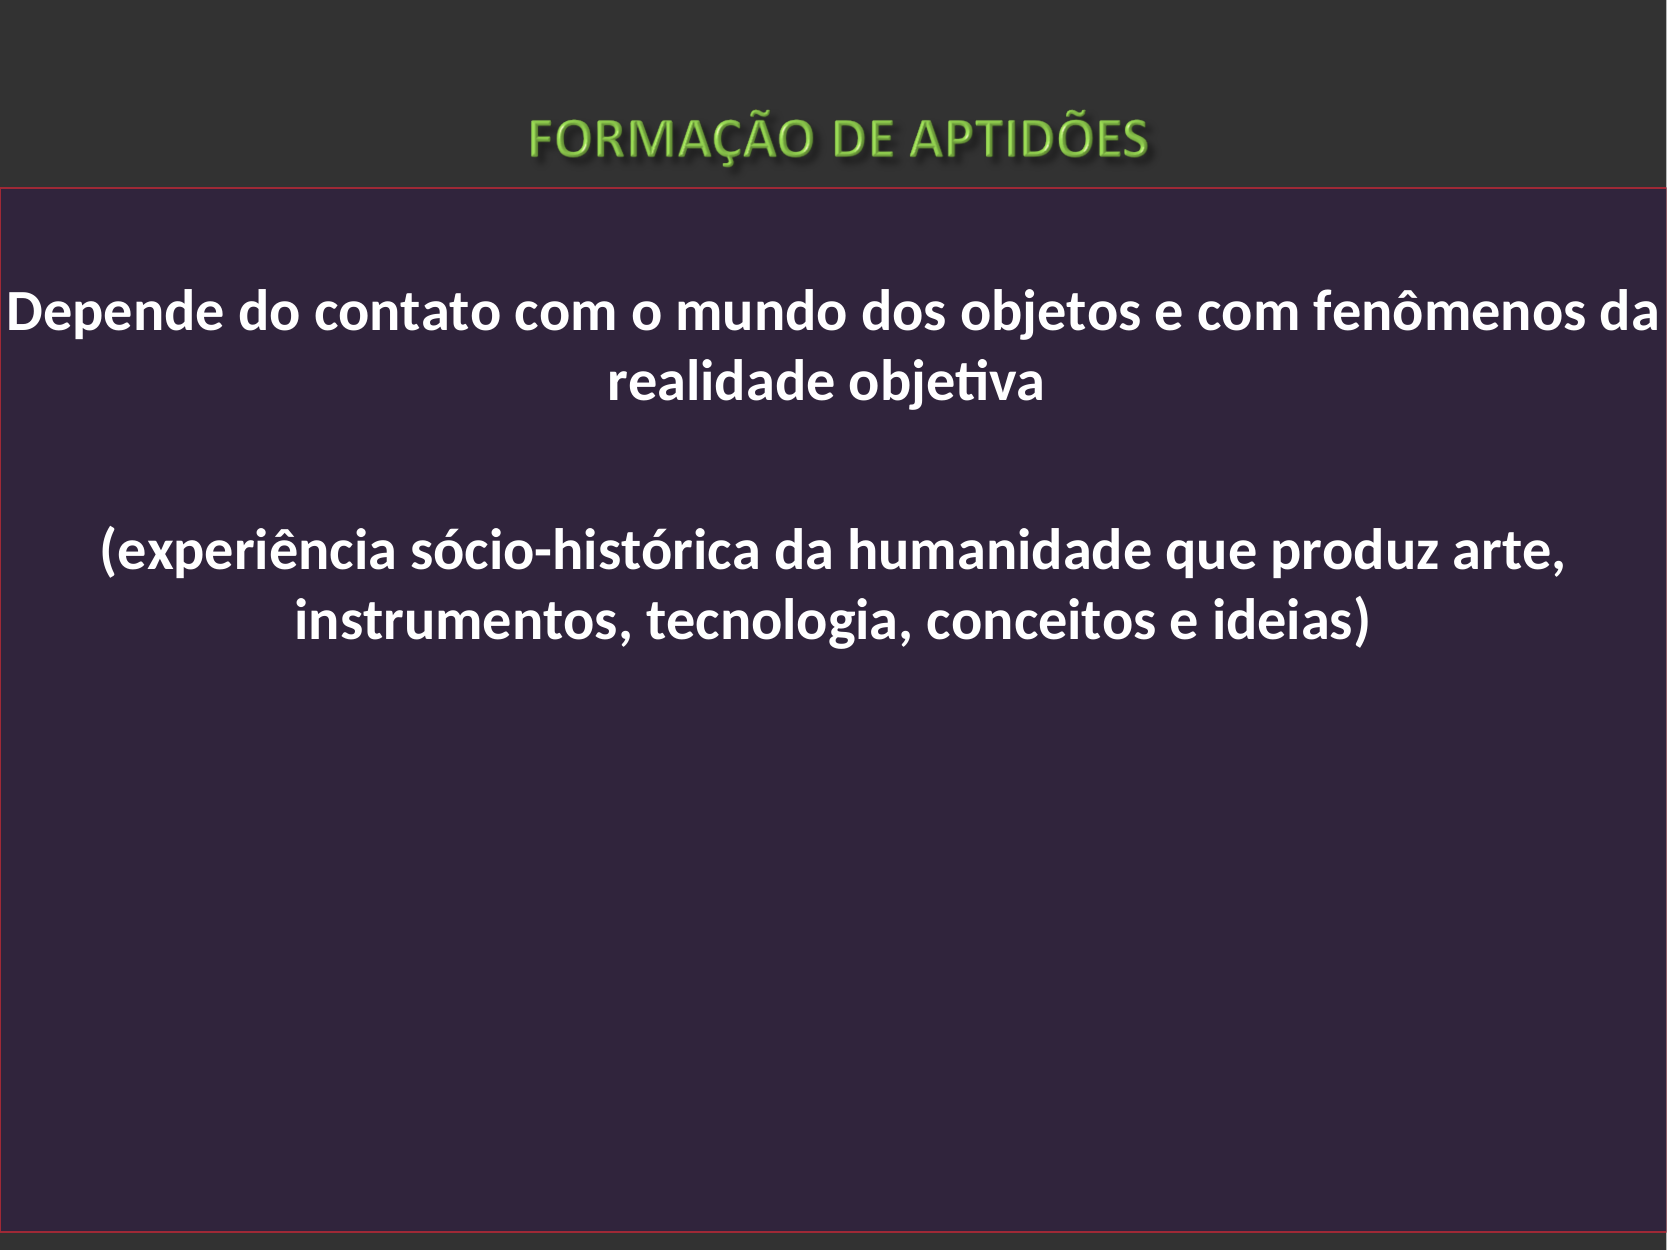

# Depende do contato com o mundo dos objetos e com fenômenos da realidade objetiva
(experiência sócio-histórica da humanidade que produz arte, instrumentos, tecnologia, conceitos e ideias)